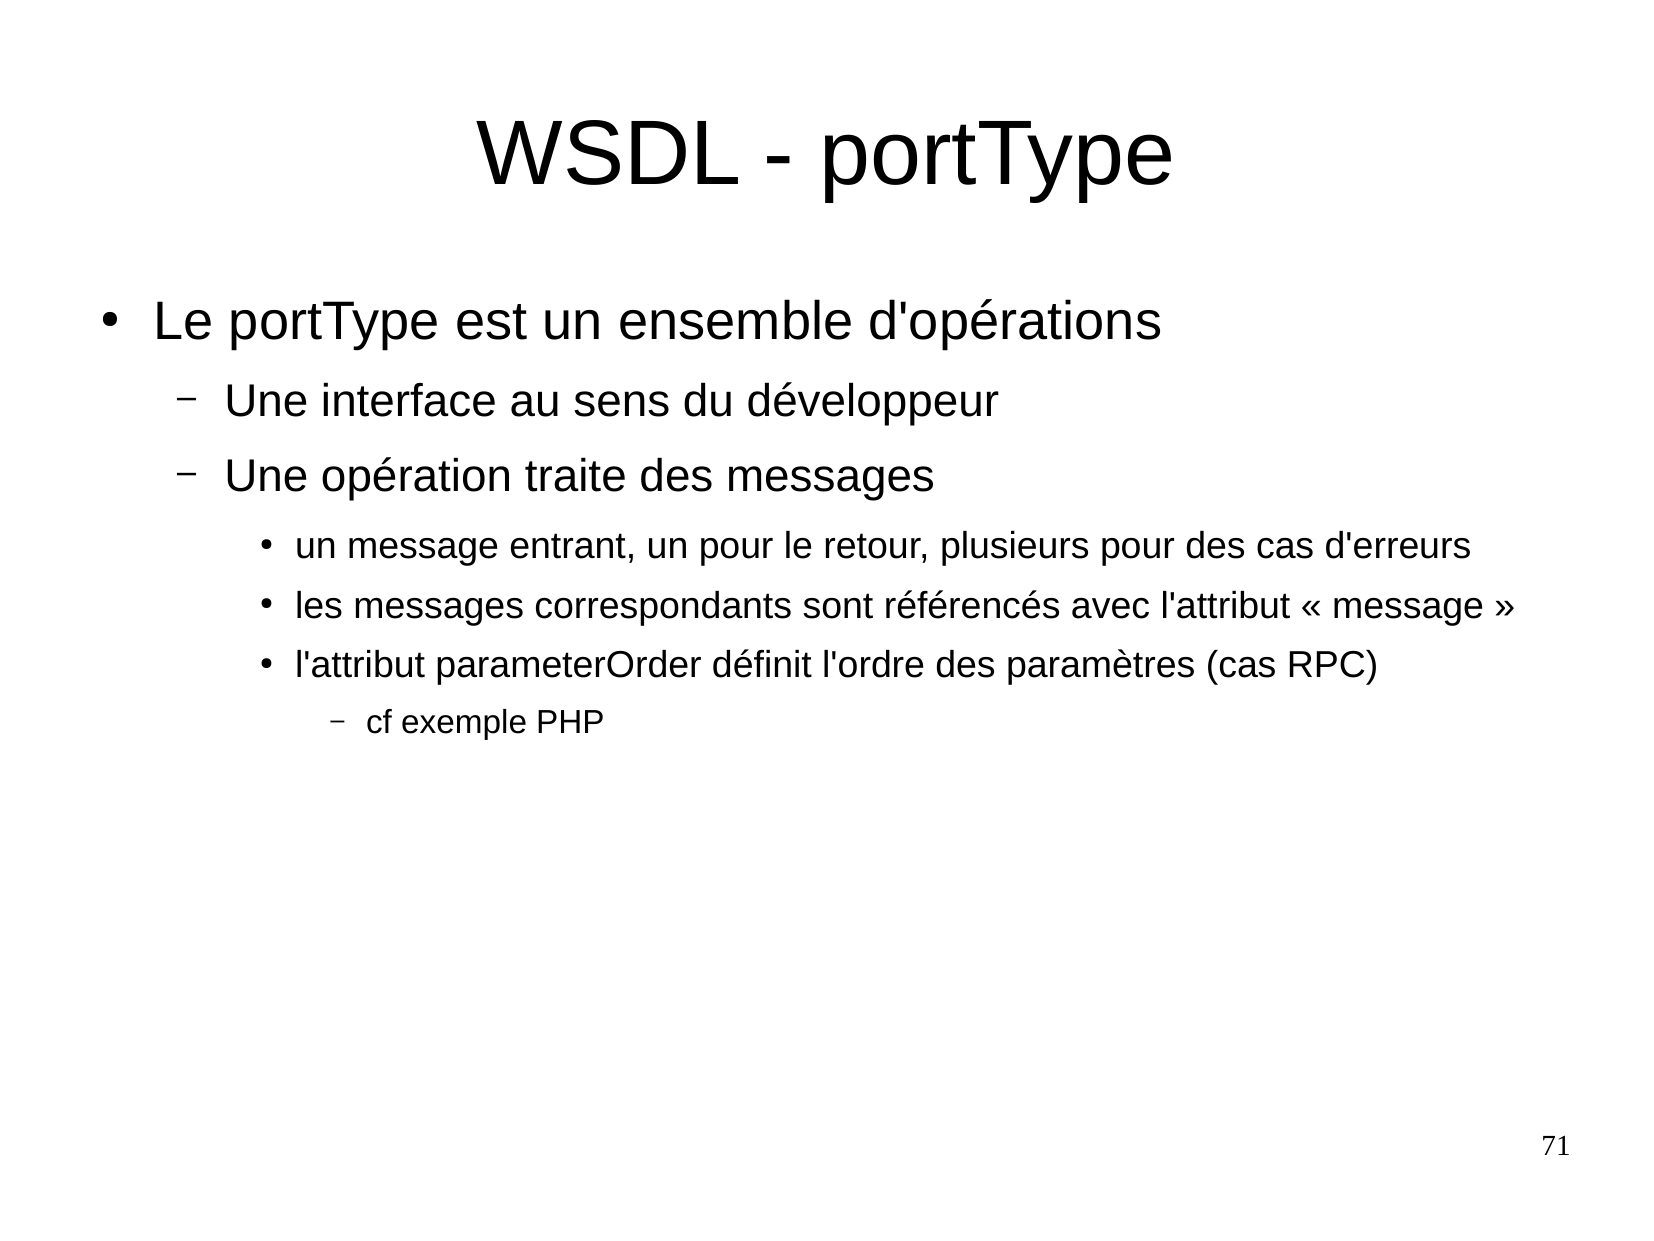

# WSDL - portType
Le portType est un ensemble d'opérations
Une interface au sens du développeur
Une opération traite des messages
un message entrant, un pour le retour, plusieurs pour des cas d'erreurs
les messages correspondants sont référencés avec l'attribut « message »
l'attribut parameterOrder définit l'ordre des paramètres (cas RPC)
cf exemple PHP
71